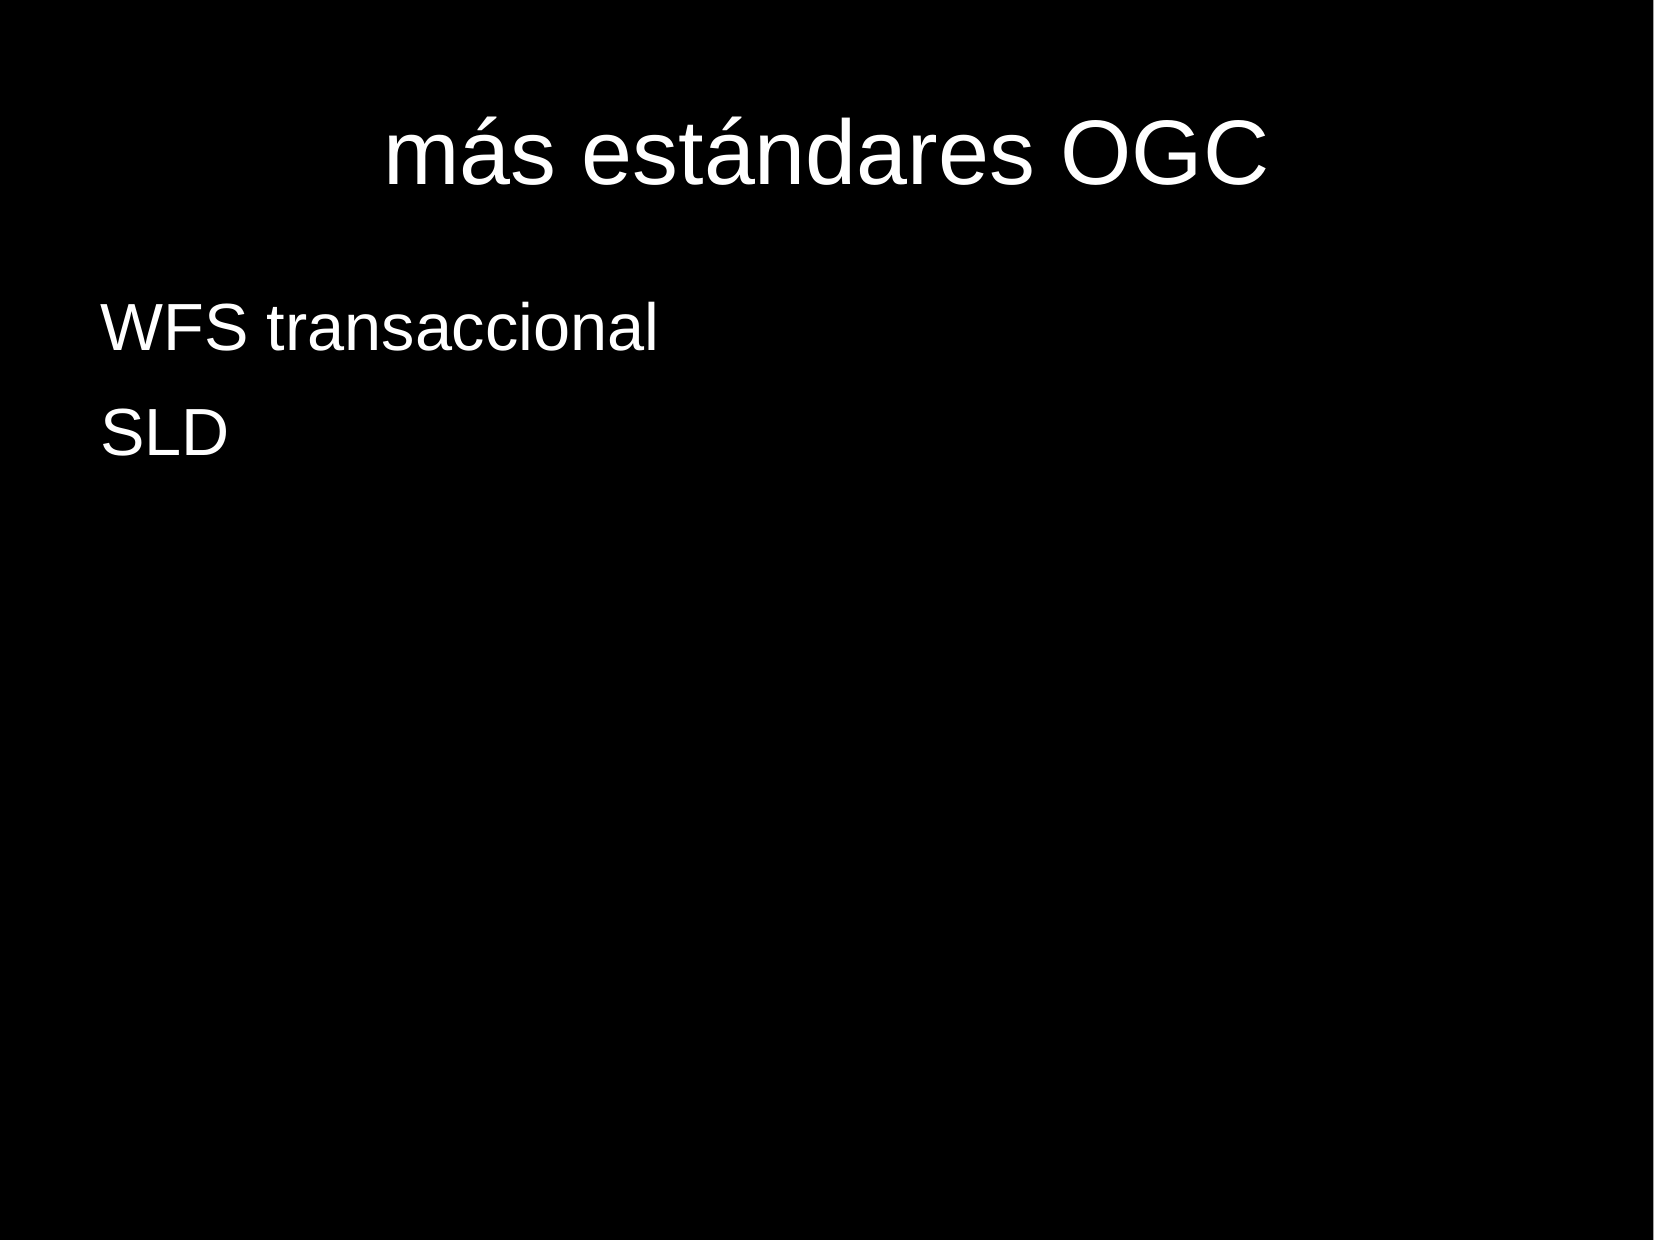

# más estándares OGC
WFS transaccional
SLD